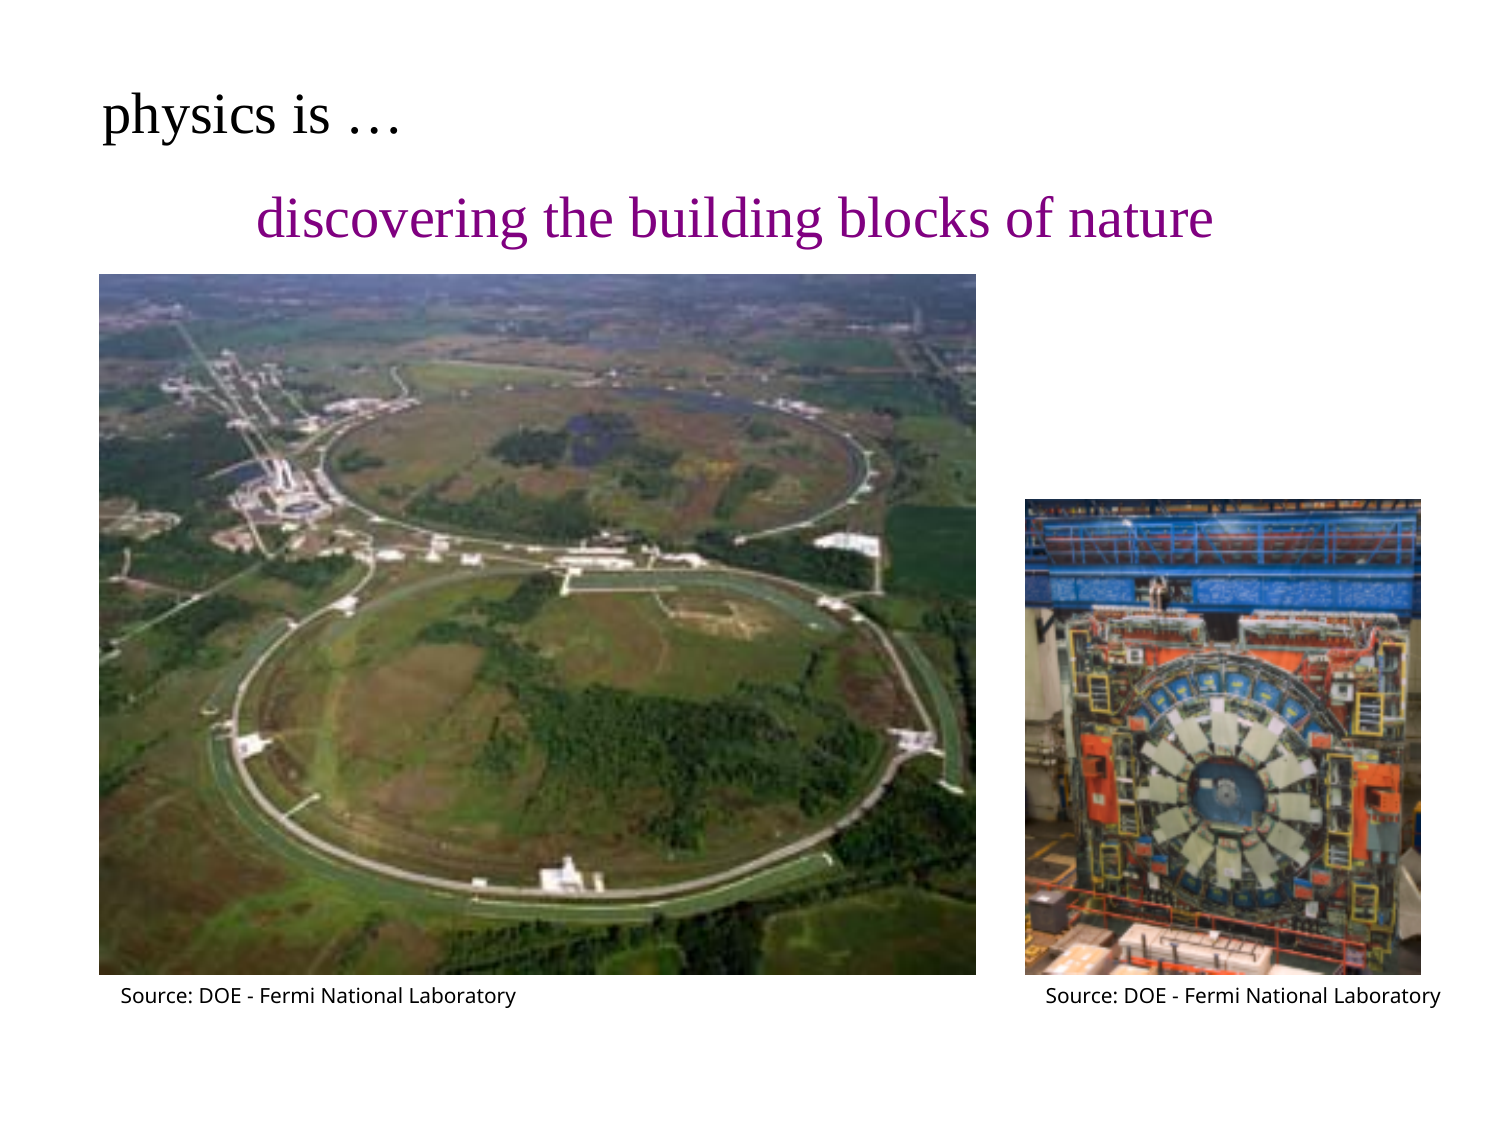

physics is …
discovering the building blocks of nature
Source: DOE - Fermi National Laboratory
Source: DOE - Fermi National Laboratory